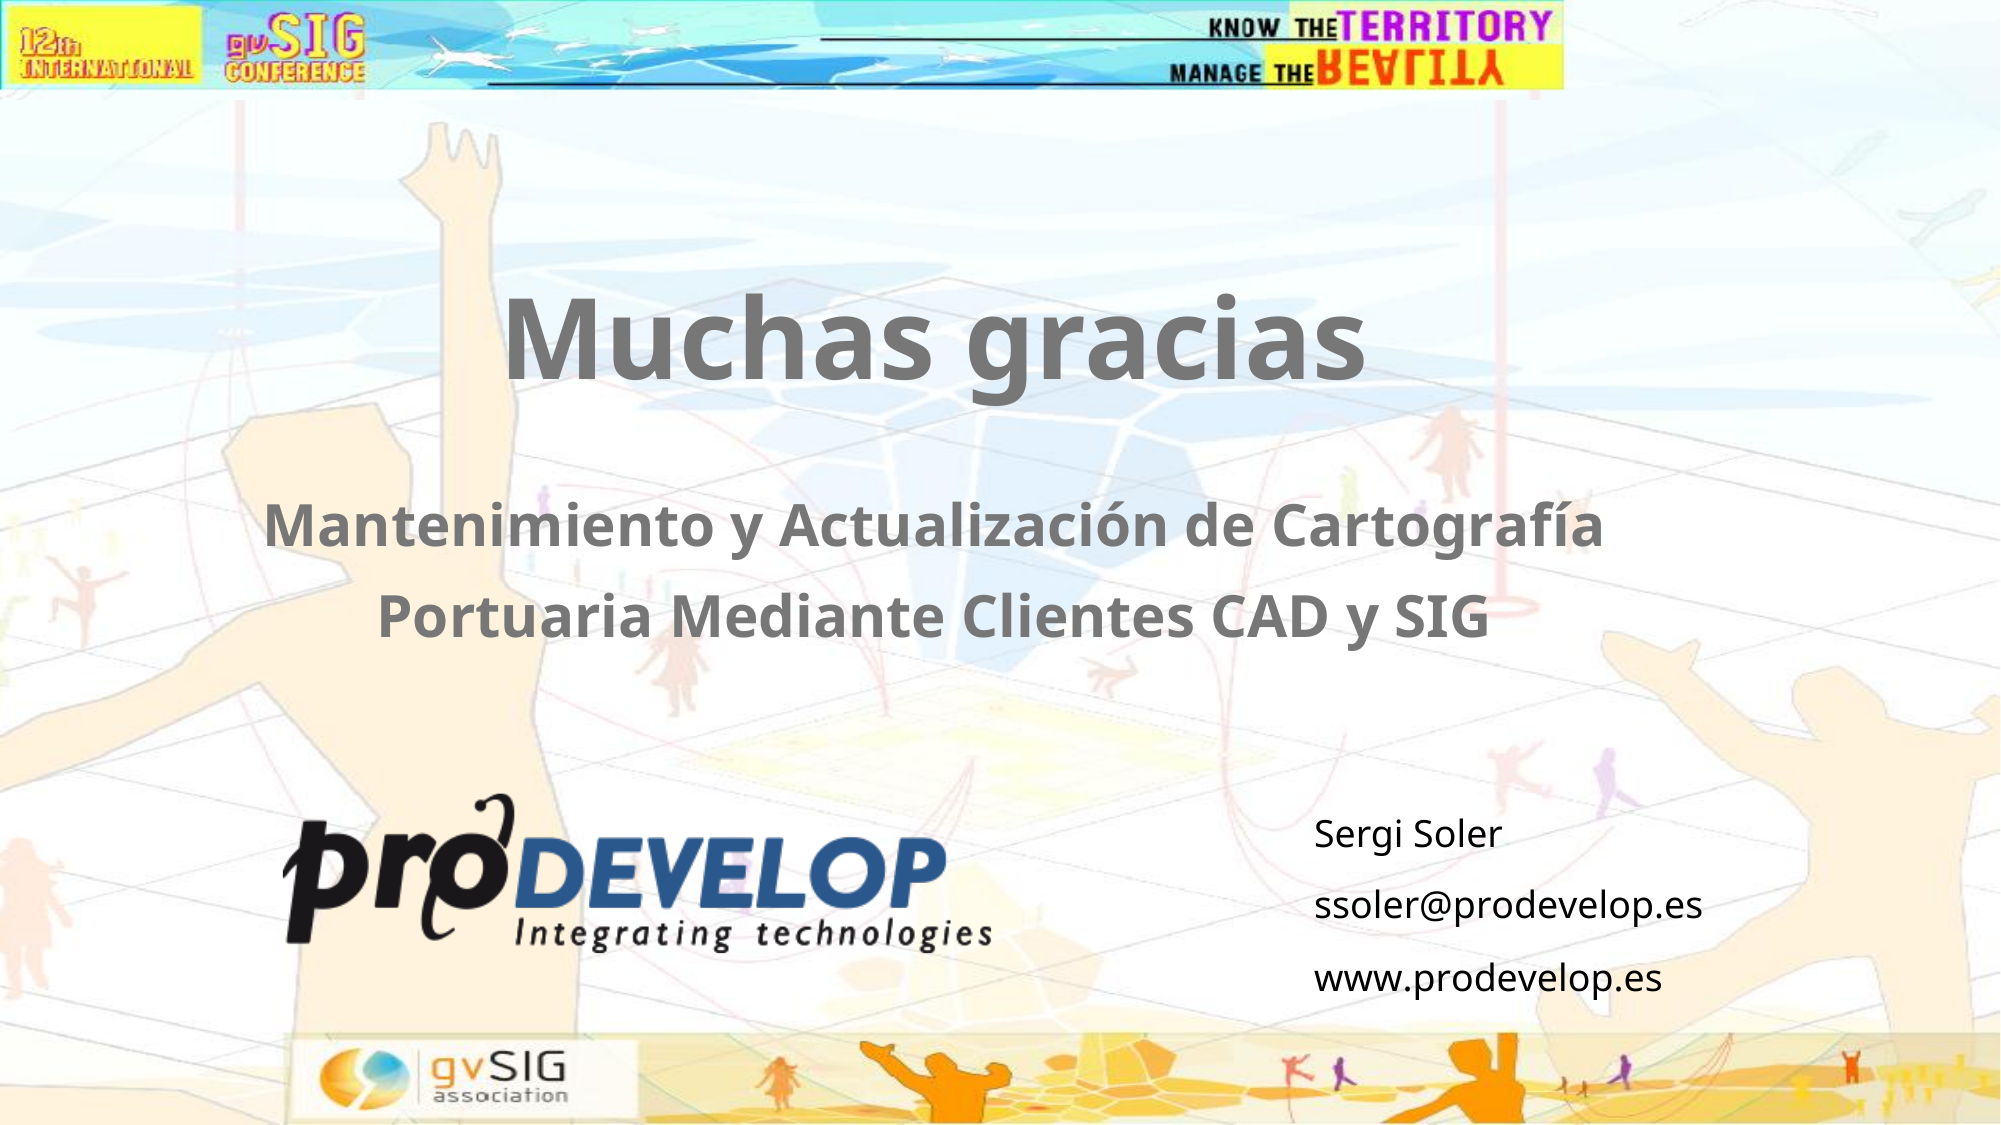

#
Muchas gracias
Mantenimiento y Actualización de Cartografía Portuaria Mediante Clientes CAD y SIG
Sergi Soler
ssoler@prodevelop.es
www.prodevelop.es